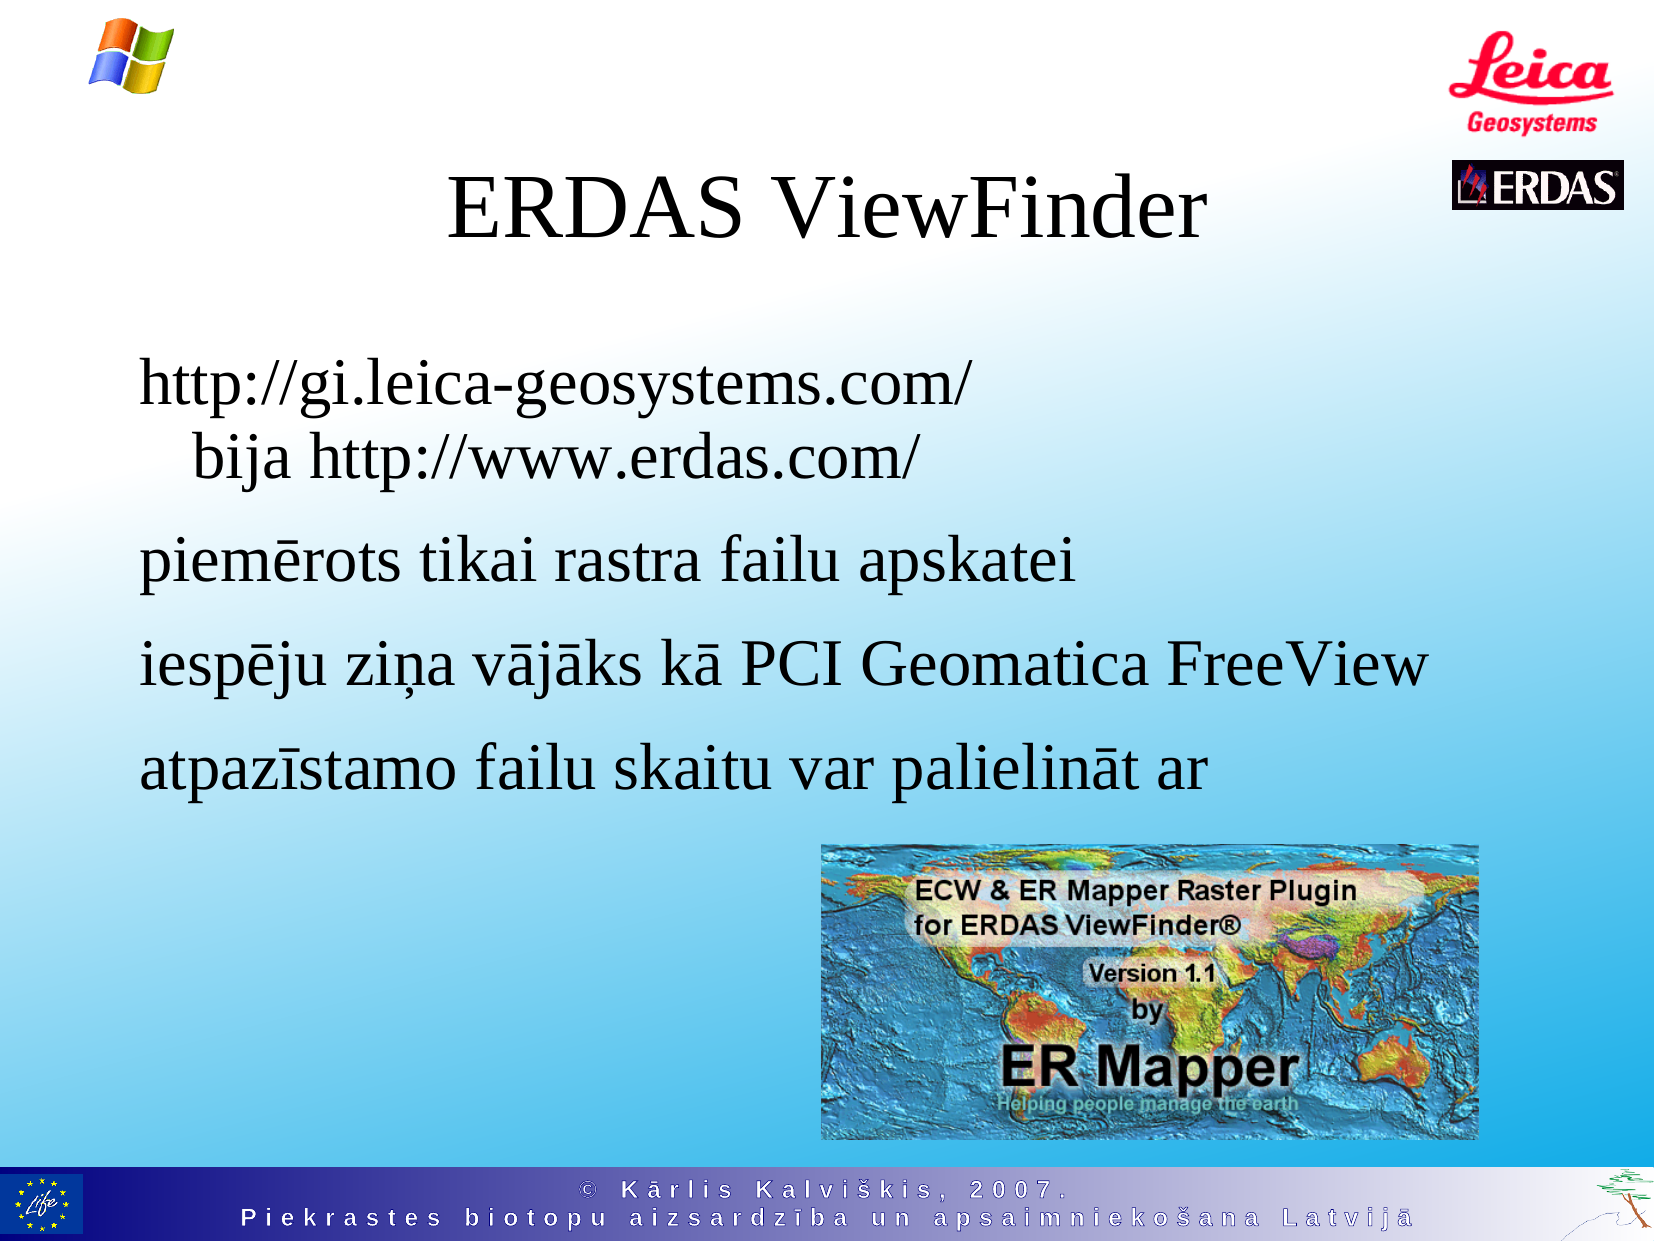

# ERDAS ViewFinder
http://gi.leica-geosystems.com/
bija http://www.erdas.com/
piemērots tikai rastra failu apskatei
iespēju ziņa vājāks kā PCI Geomatica FreeView
atpazīstamo failu skaitu var palielināt ar